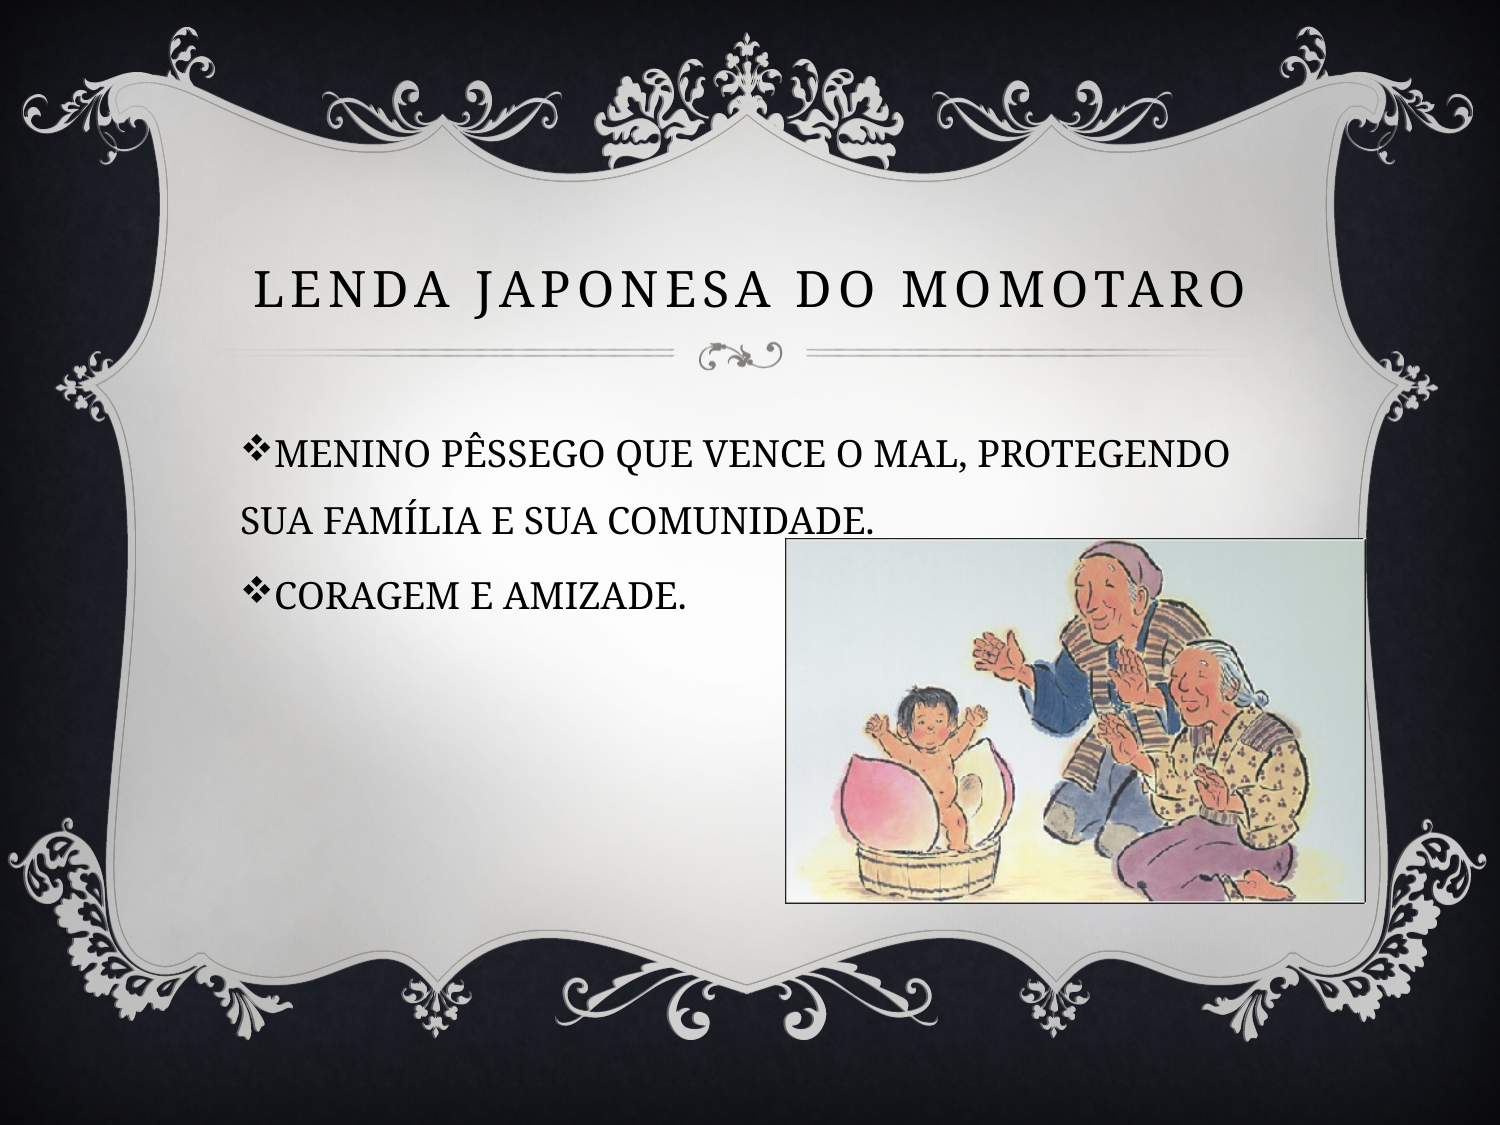

# LENDA JAPONESA DO MOMOTARO
MENINO PÊSSEGO QUE VENCE O MAL, PROTEGENDO SUA FAMÍLIA E SUA COMUNIDADE.
CORAGEM E AMIZADE.